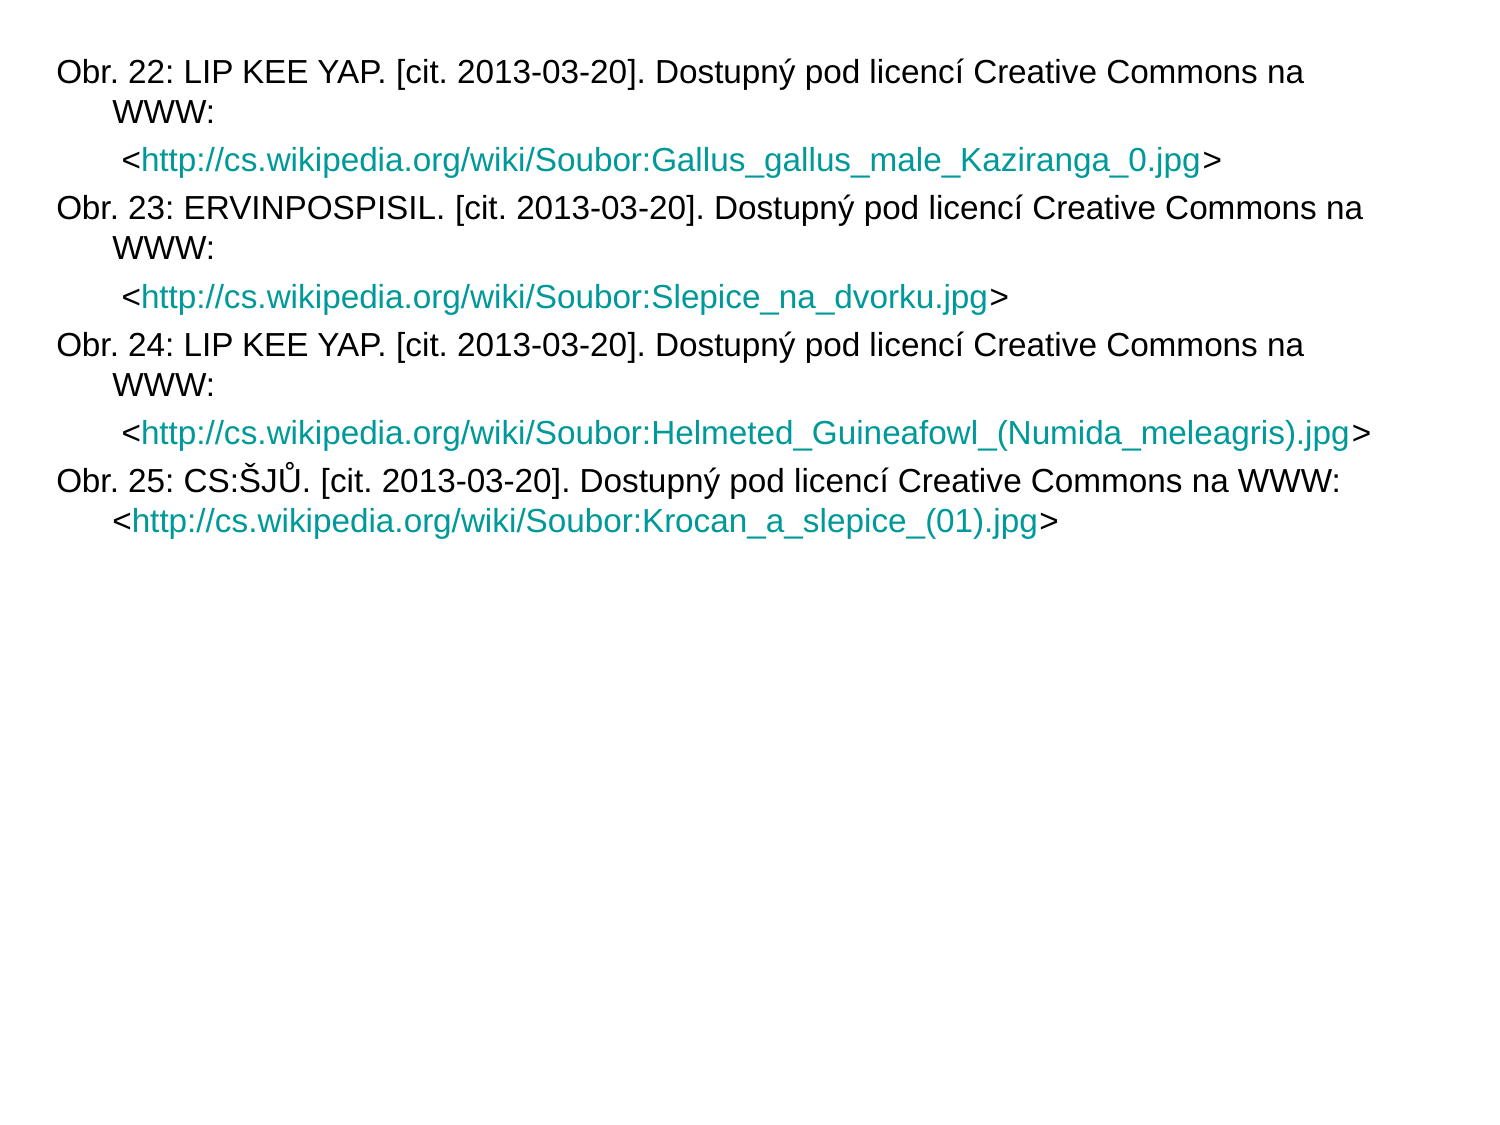

# Obr. 22: LIP KEE YAP. [cit. 2013-03-20]. Dostupný pod licencí Creative Commons na WWW:
	 <http://cs.wikipedia.org/wiki/Soubor:Gallus_gallus_male_Kaziranga_0.jpg>
Obr. 23: ERVINPOSPISIL. [cit. 2013-03-20]. Dostupný pod licencí Creative Commons na WWW:
	 <http://cs.wikipedia.org/wiki/Soubor:Slepice_na_dvorku.jpg>
Obr. 24: LIP KEE YAP. [cit. 2013-03-20]. Dostupný pod licencí Creative Commons na WWW:
	 <http://cs.wikipedia.org/wiki/Soubor:Helmeted_Guineafowl_(Numida_meleagris).jpg>
Obr. 25: CS:ŠJŮ. [cit. 2013-03-20]. Dostupný pod licencí Creative Commons na WWW:
<http://cs.wikipedia.org/wiki/Soubor:Krocan_a_slepice_(01).jpg>